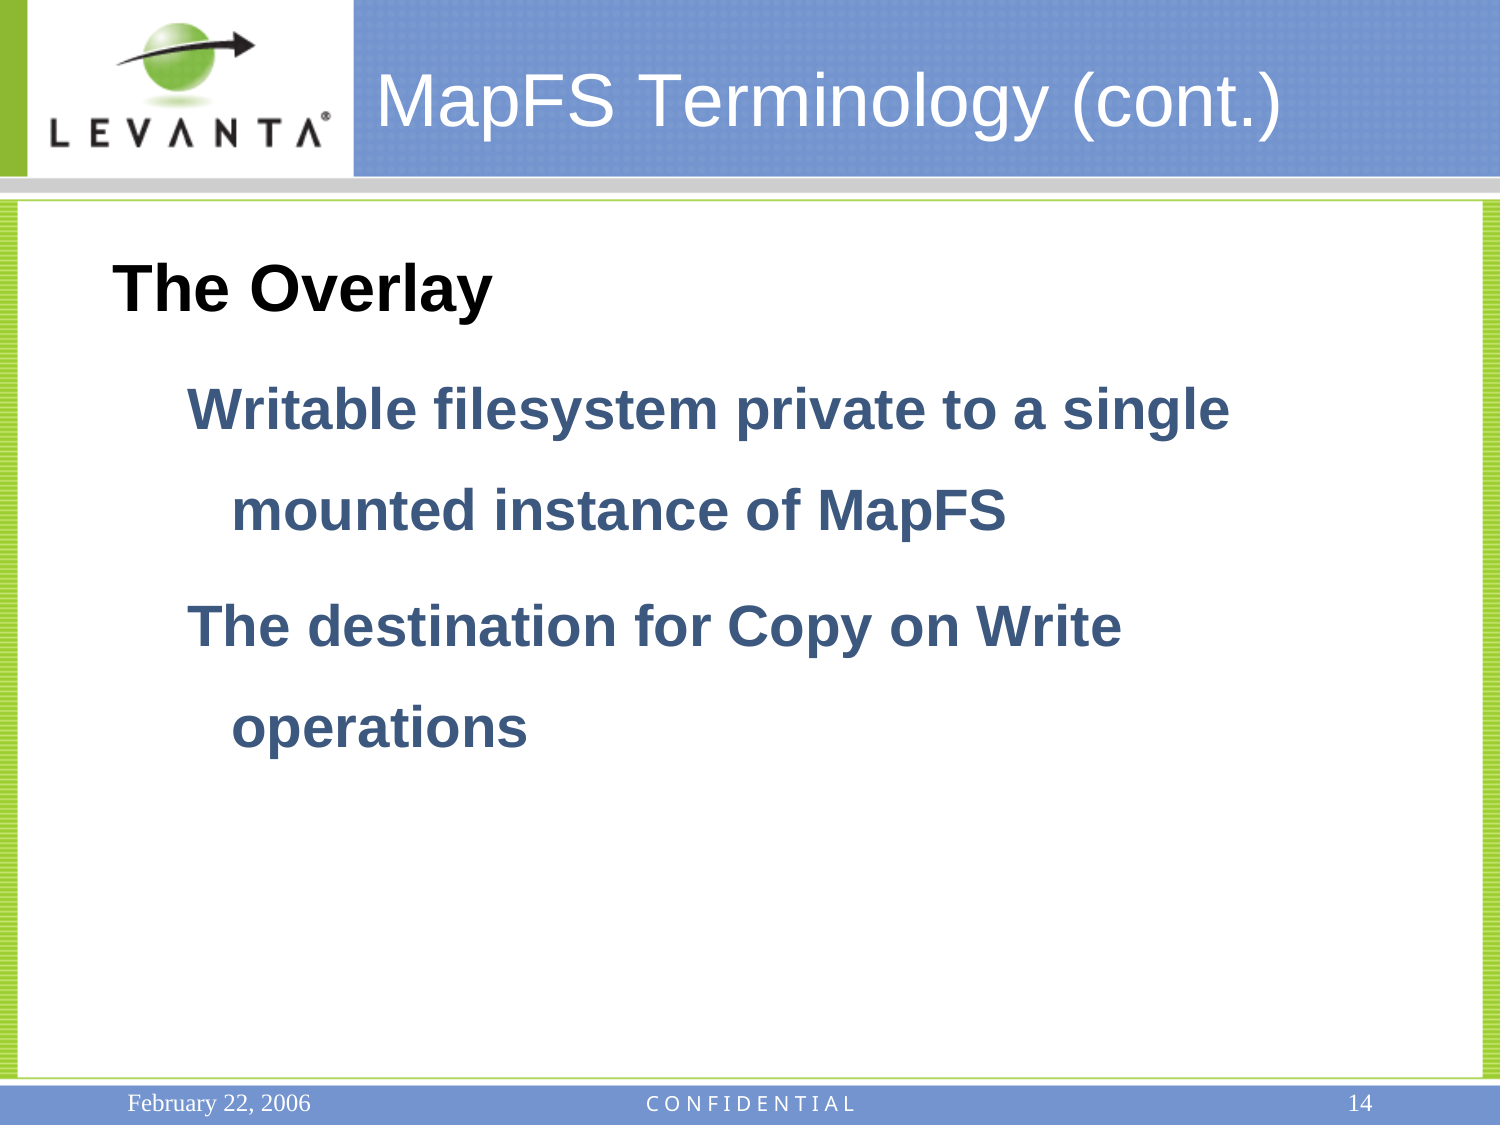

# MapFS Terminology (cont.)
The Overlay
Writable filesystem private to a single mounted instance of MapFS
The destination for Copy on Write operations